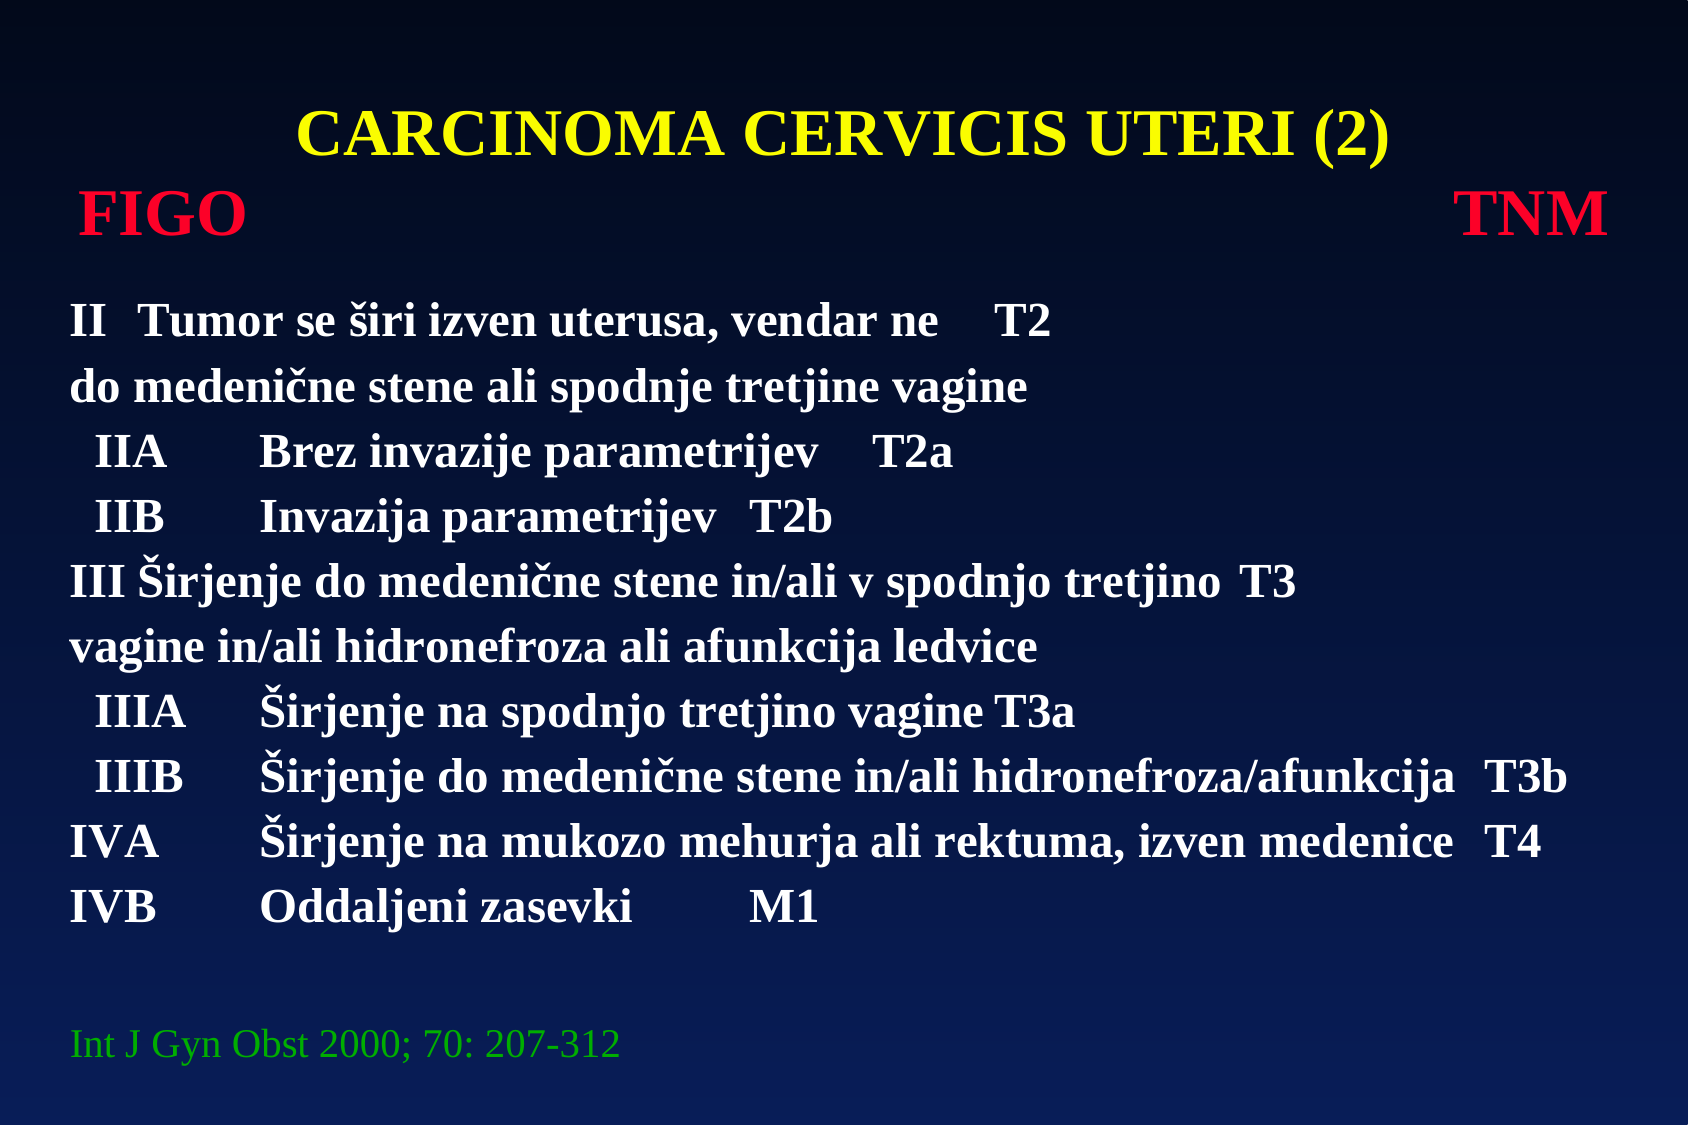

# CARCINOMA CERVICIS UTERI (2) FIGO										TNM
	II		Tumor se širi izven uterusa, vendar ne 				T2
			do medenične stene ali spodnje tretjine vagine
	 IIA	Brez invazije parametrijev						T2a
	 IIB	Invazija parametrijev							T2b
	III		Širjenje do medenične stene in/ali v spodnjo tretjino		T3
			vagine in/ali hidronefroza ali afunkcija ledvice
	 IIIA	Širjenje na spodnjo tretjino vagine					T3a
	 IIIB	Širjenje do medenične stene in/ali hidronefroza/afunkcija	T3b
	IVA	Širjenje na mukozo mehurja ali rektuma, izven medenice	T4
	IVB	Oddaljeni zasevki							M1
									Int J Gyn Obst 2000; 70: 207-312